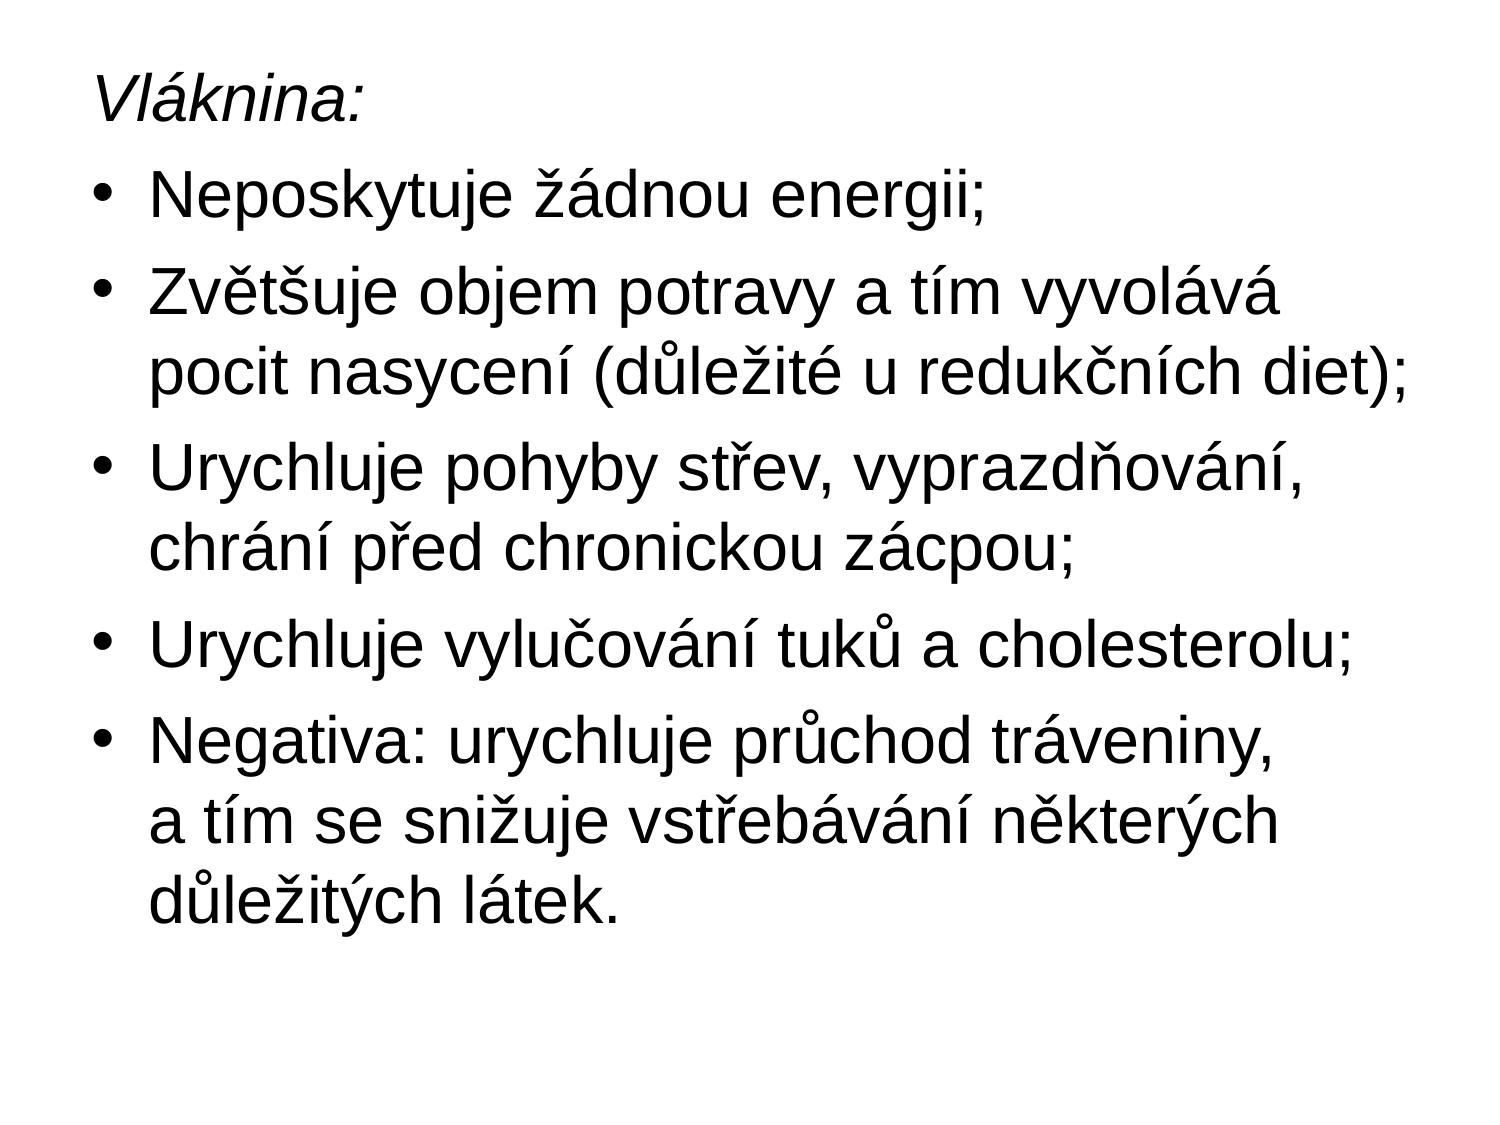

# Vláknina:
Neposkytuje žádnou energii;
Zvětšuje objem potravy a tím vyvolává pocit nasycení (důležité u redukčních diet);
Urychluje pohyby střev, vyprazdňování, chrání před chronickou zácpou;
Urychluje vylučování tuků a cholesterolu;
Negativa: urychluje průchod tráveniny,
a tím se snižuje vstřebávání některých důležitých látek.